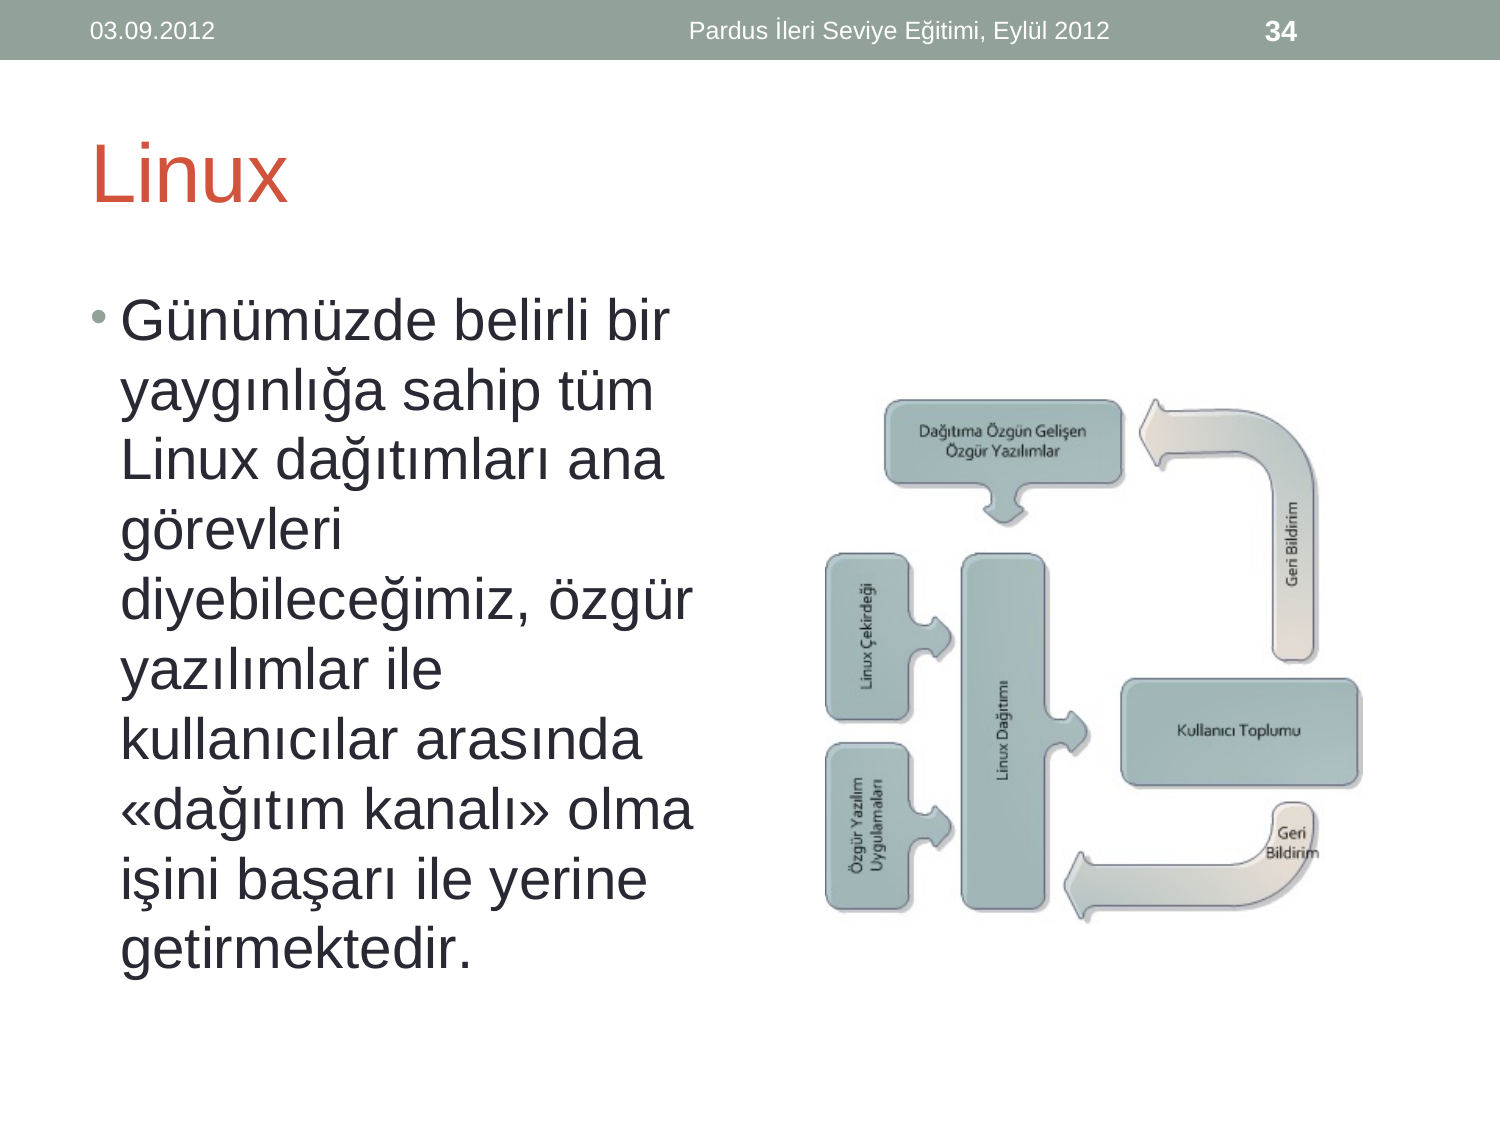

03.09.2012
Pardus İleri Seviye Eğitimi, Eylül 2012
# Linux
Günümüzde belirli bir yaygınlığa sahip tüm Linux dağıtımları ana görevleri diyebileceğimiz, özgür yazılımlar ile kullanıcılar arasında «dağıtım kanalı» olma işini başarı ile yerine getirmektedir.